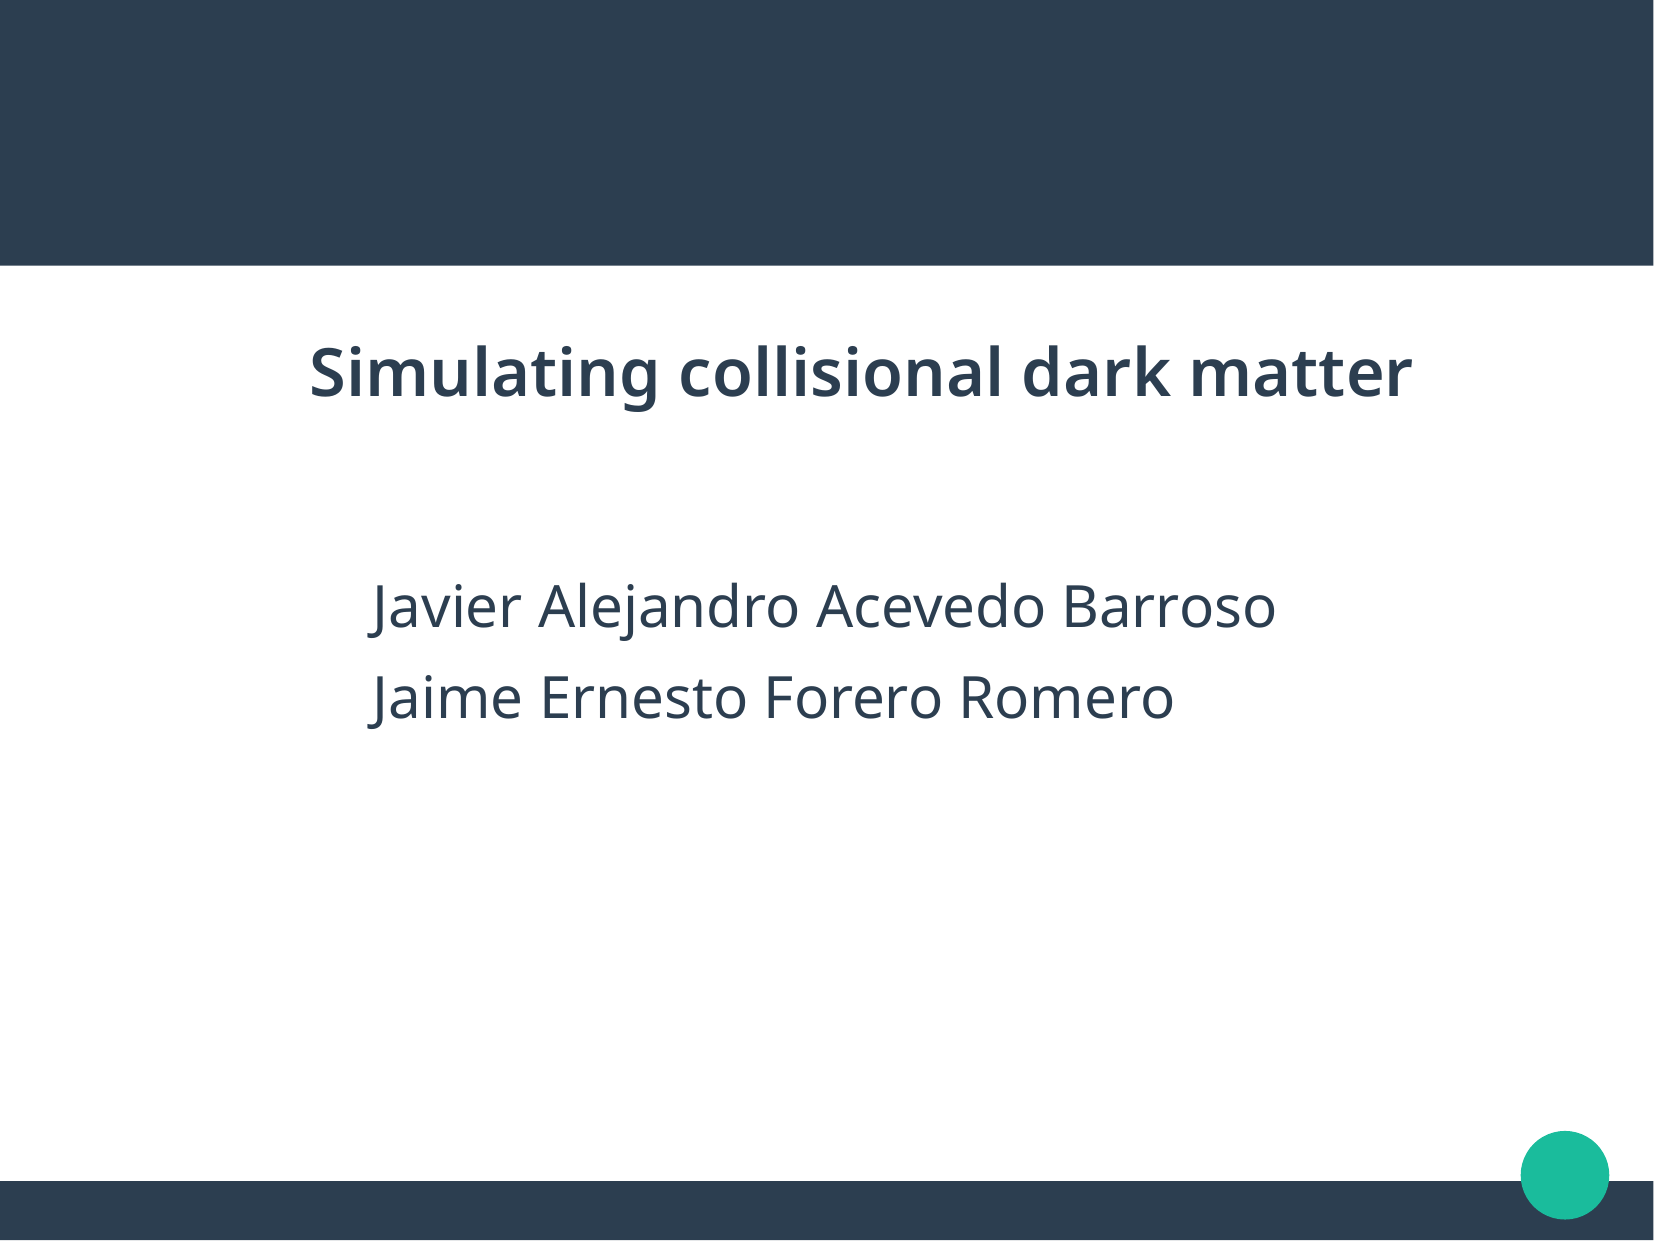

# Simulating collisional dark matter
 Javier Alejandro Acevedo Barroso
 Jaime Ernesto Forero Romero